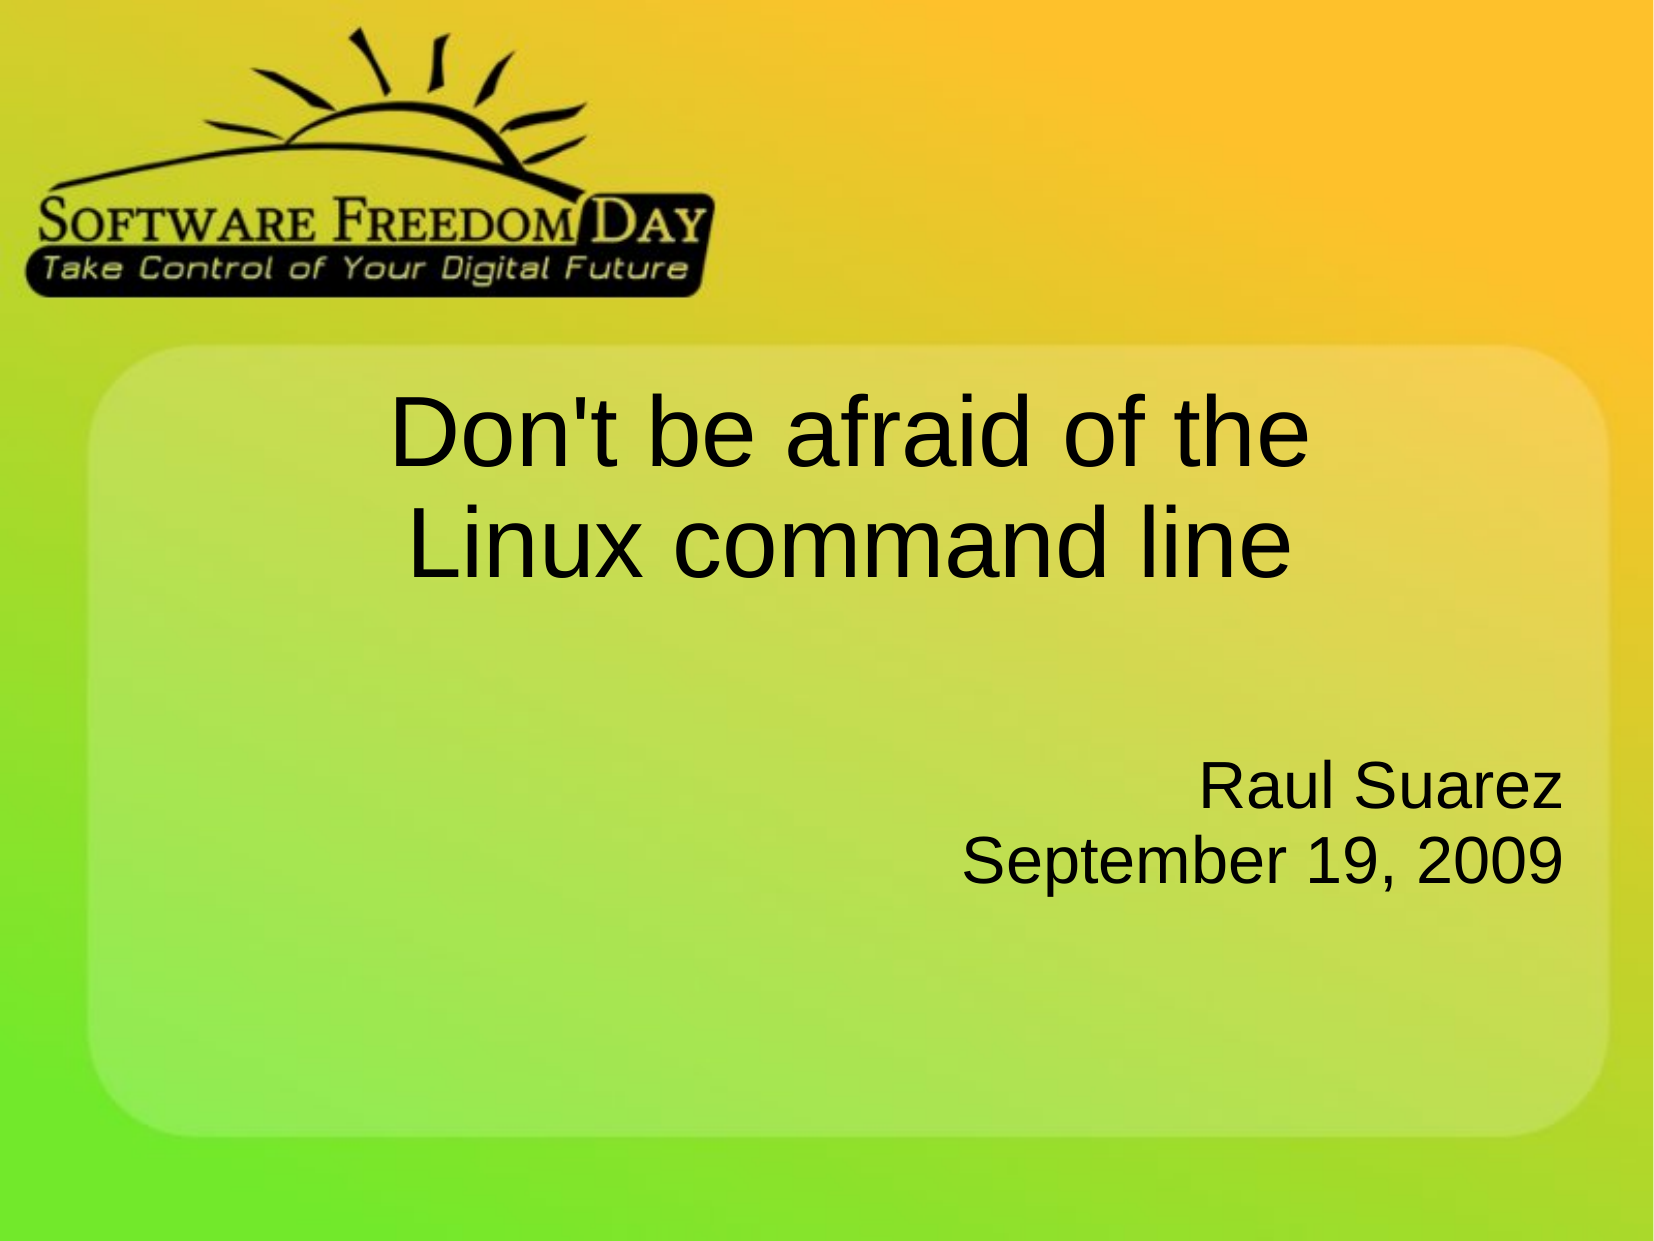

# Don't be afraid of the Linux command line
Raul Suarez
September 19, 2009